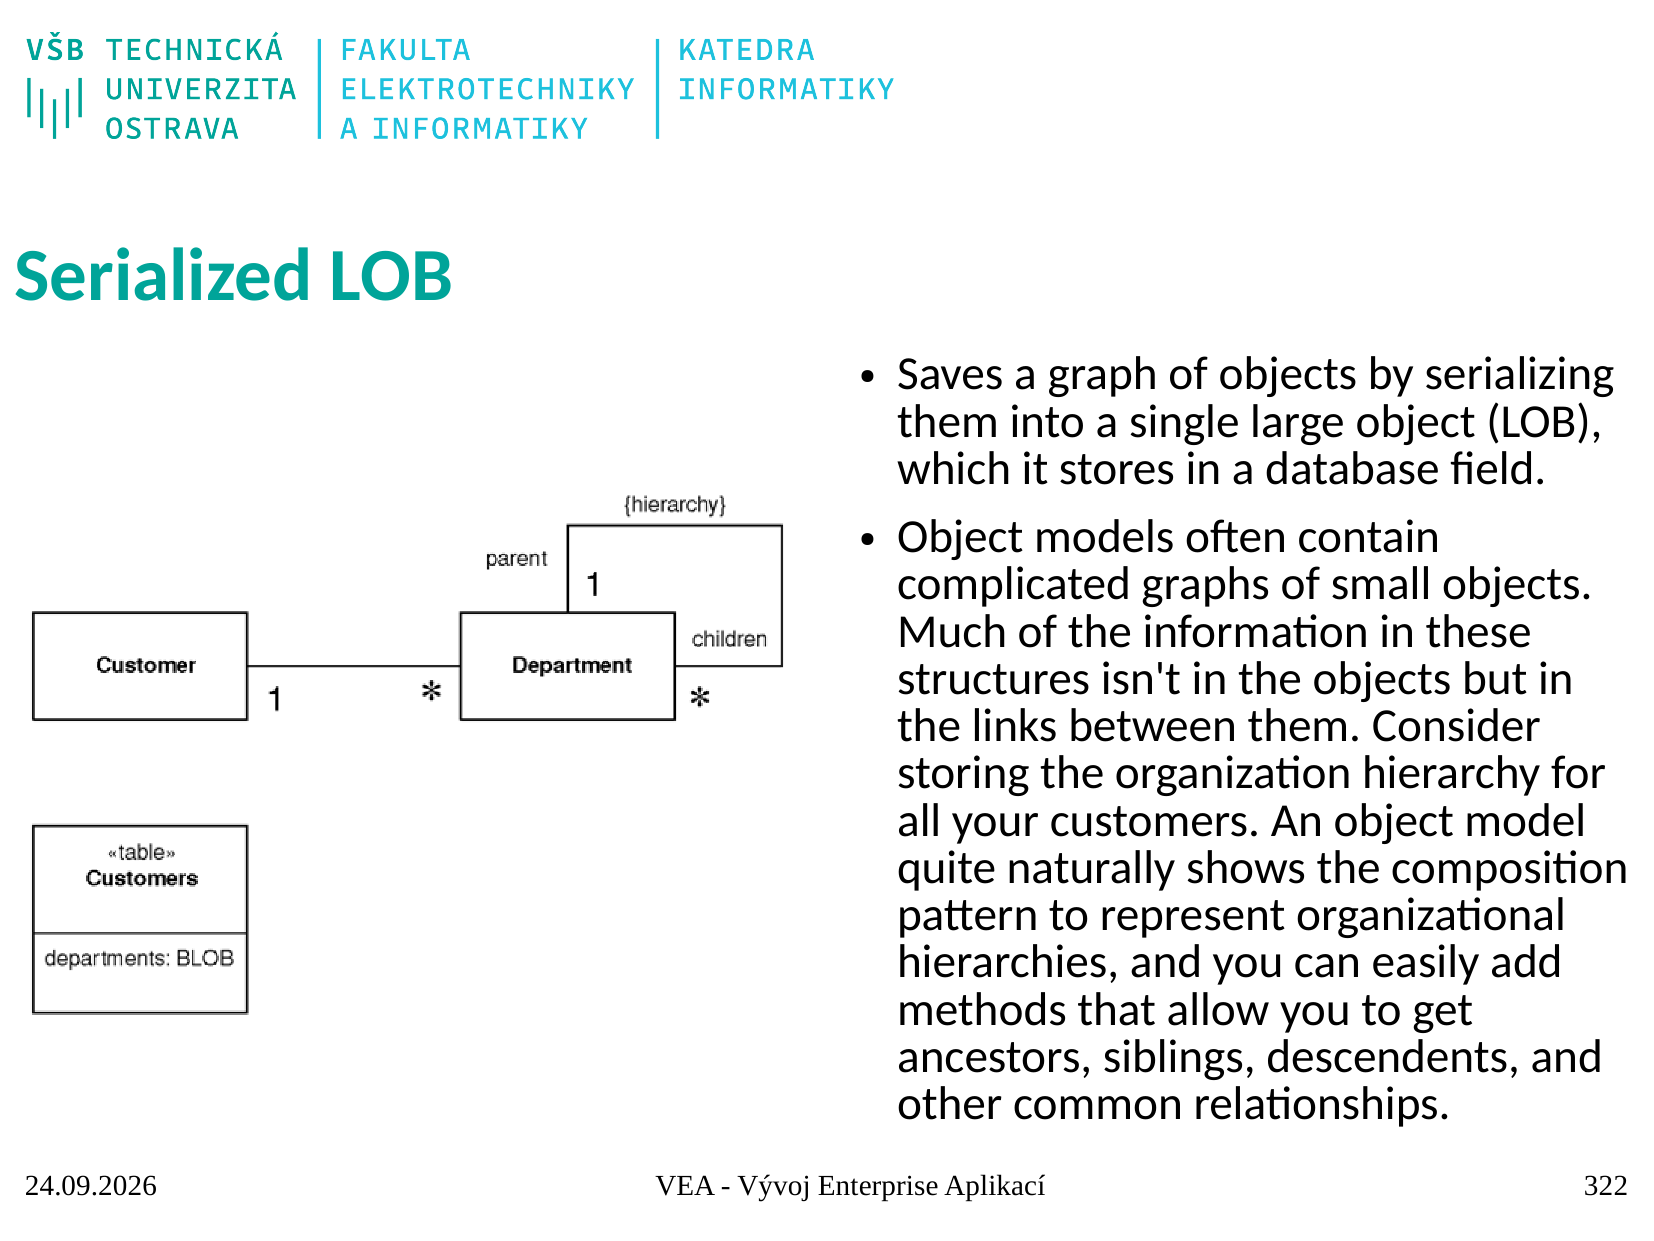

# Serialized LOB
Saves a graph of objects by serializing them into a single large object (LOB), which it stores in a database field.
Object models often contain complicated graphs of small objects. Much of the information in these structures isn't in the objects but in the links between them. Consider storing the organization hierarchy for all your customers. An object model quite naturally shows the composition pattern to represent organizational hierarchies, and you can easily add methods that allow you to get ancestors, siblings, descendents, and other common relationships.
VEA - Vývoj Enterprise Aplikací
322